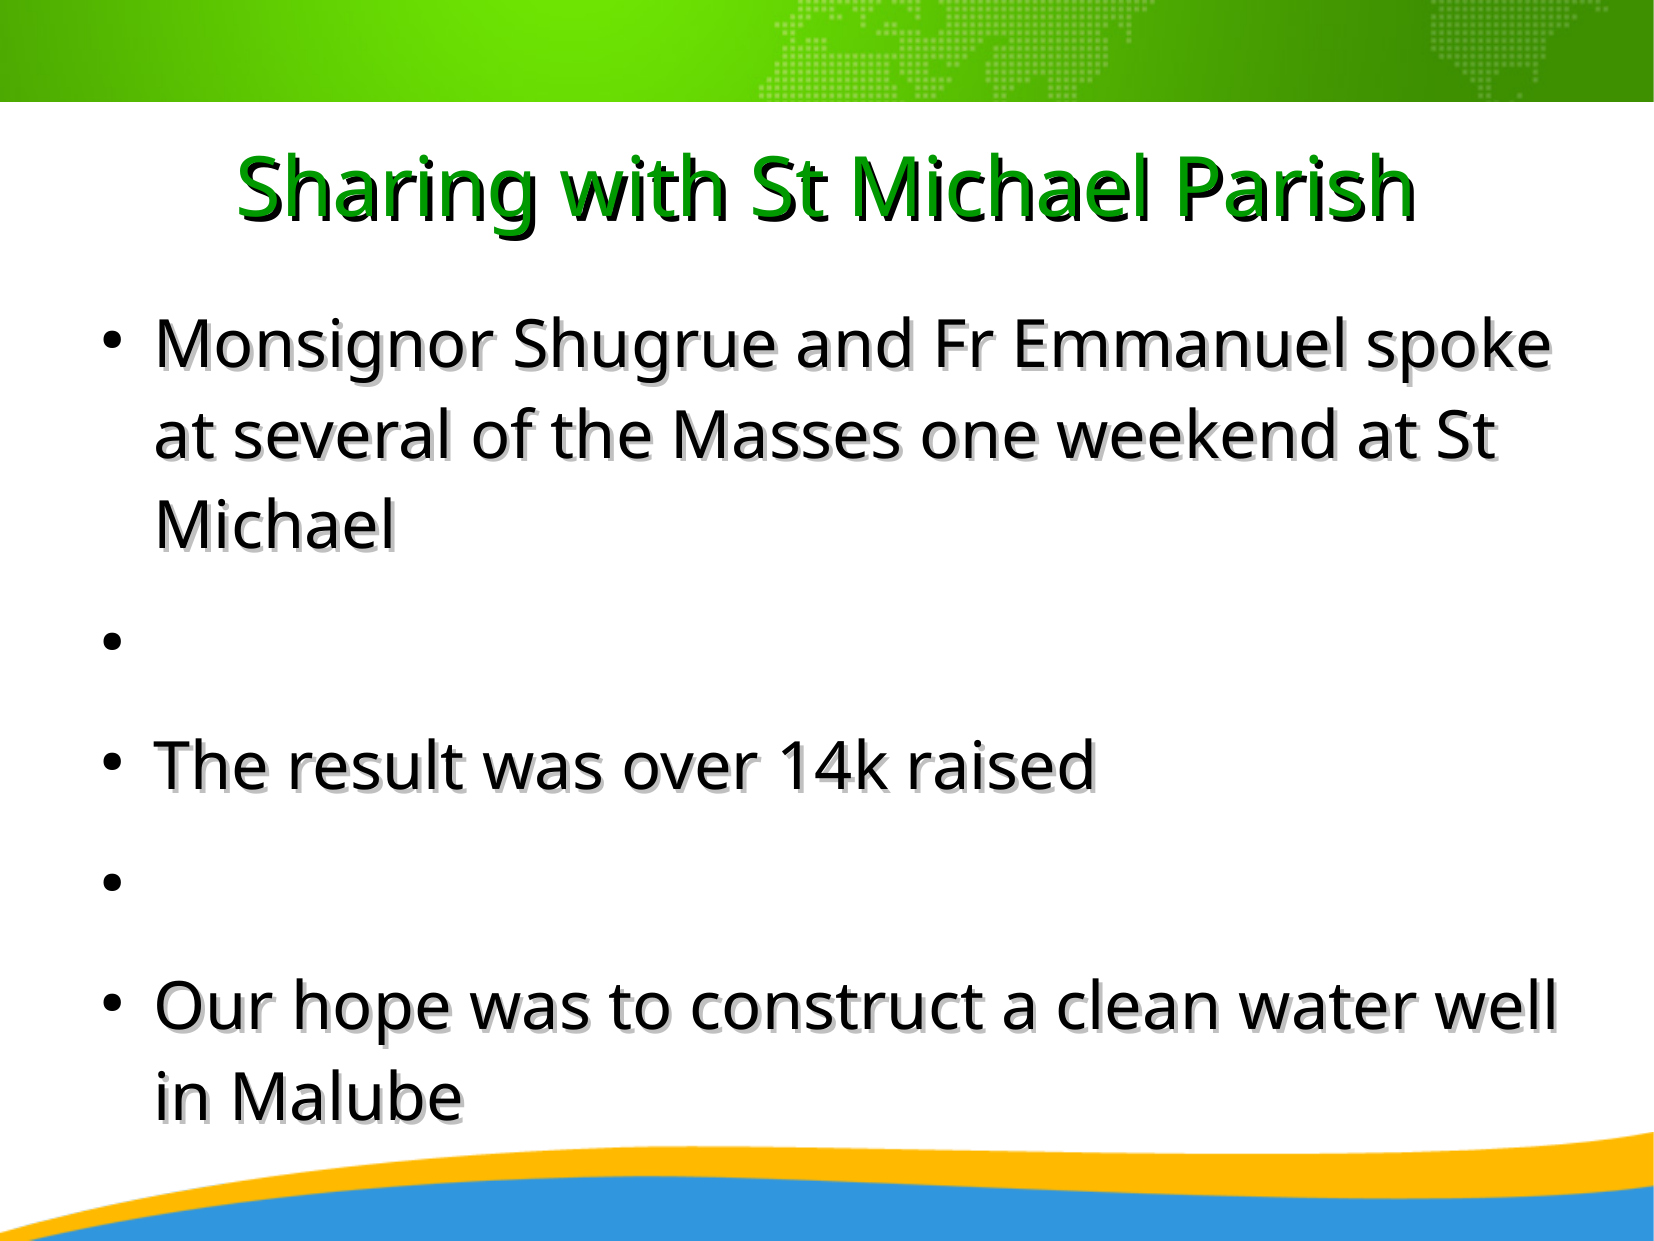

# Sharing with St Michael Parish
Monsignor Shugrue and Fr Emmanuel spoke at several of the Masses one weekend at St Michael
The result was over 14k raised
Our hope was to construct a clean water well in Malube